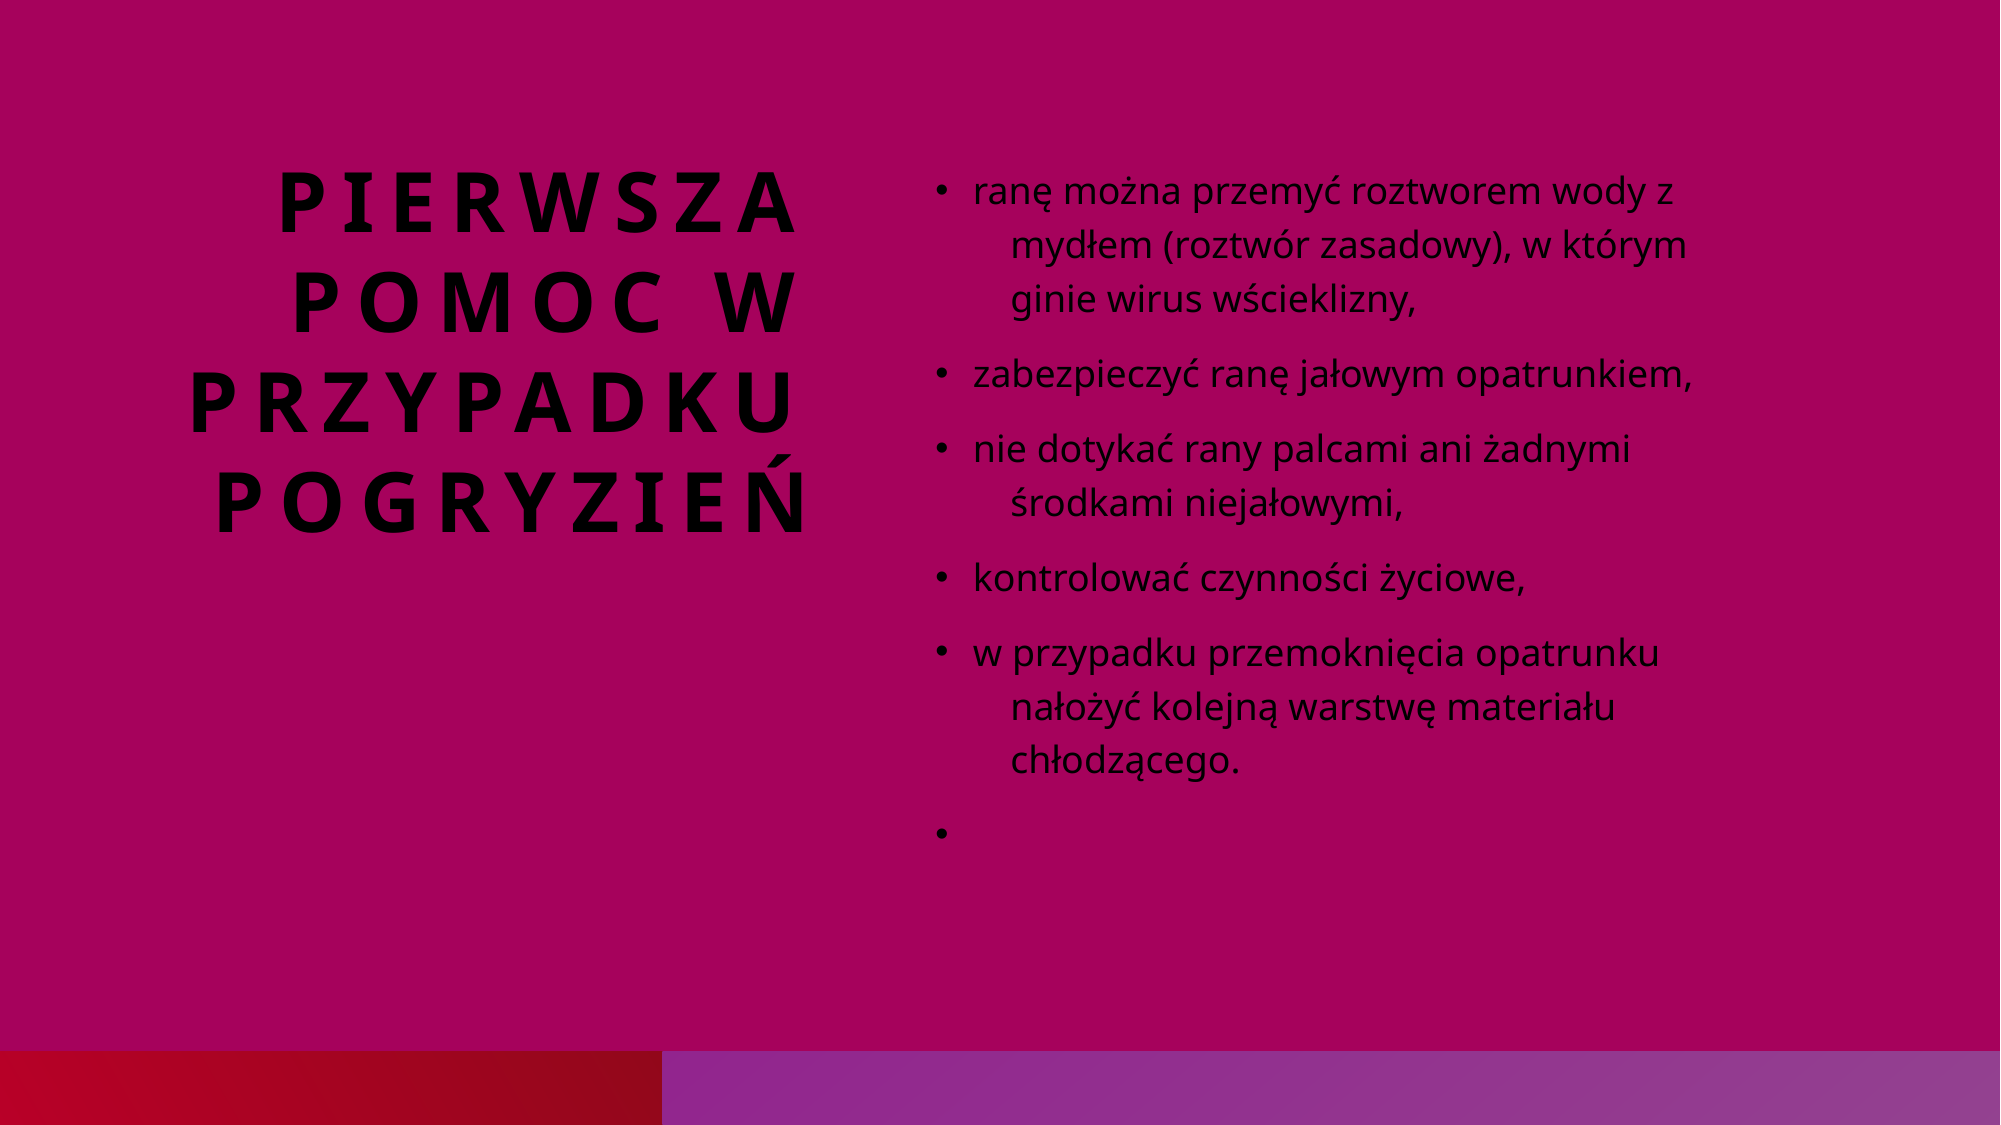

# Pierwsza pomoc w przypadku pogryzień
ranę można przemyć roztworem wody z mydłem (roztwór zasadowy), w którym ginie wirus wścieklizny,
zabezpieczyć ranę jałowym opatrunkiem,
nie dotykać rany palcami ani żadnymi środkami niejałowymi,
kontrolować czynności życiowe,
w przypadku przemoknięcia opatrunku nałożyć kolejną warstwę materiału chłodzącego.